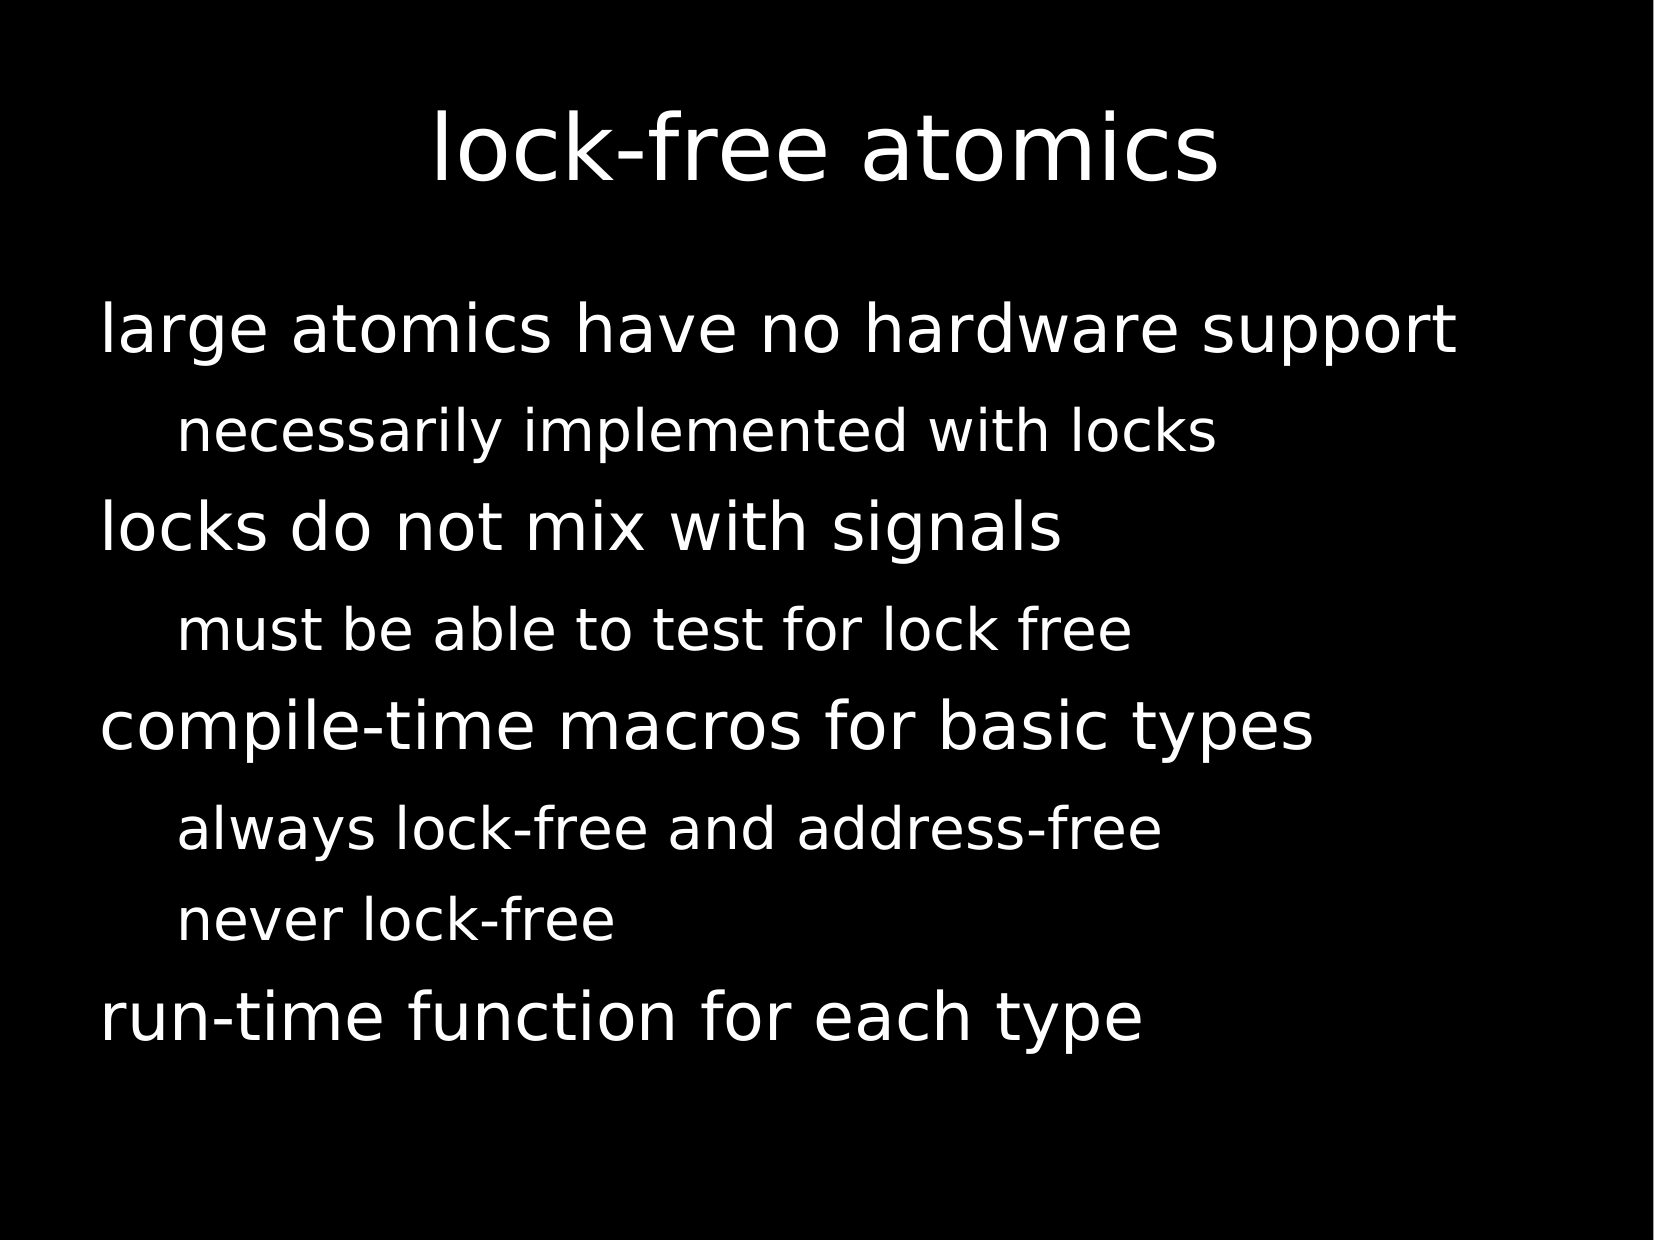

# lock-free atomics
large atomics have no hardware support
necessarily implemented with locks
locks do not mix with signals
must be able to test for lock free
compile-time macros for basic types
always lock-free and address-free
never lock-free
run-time function for each type